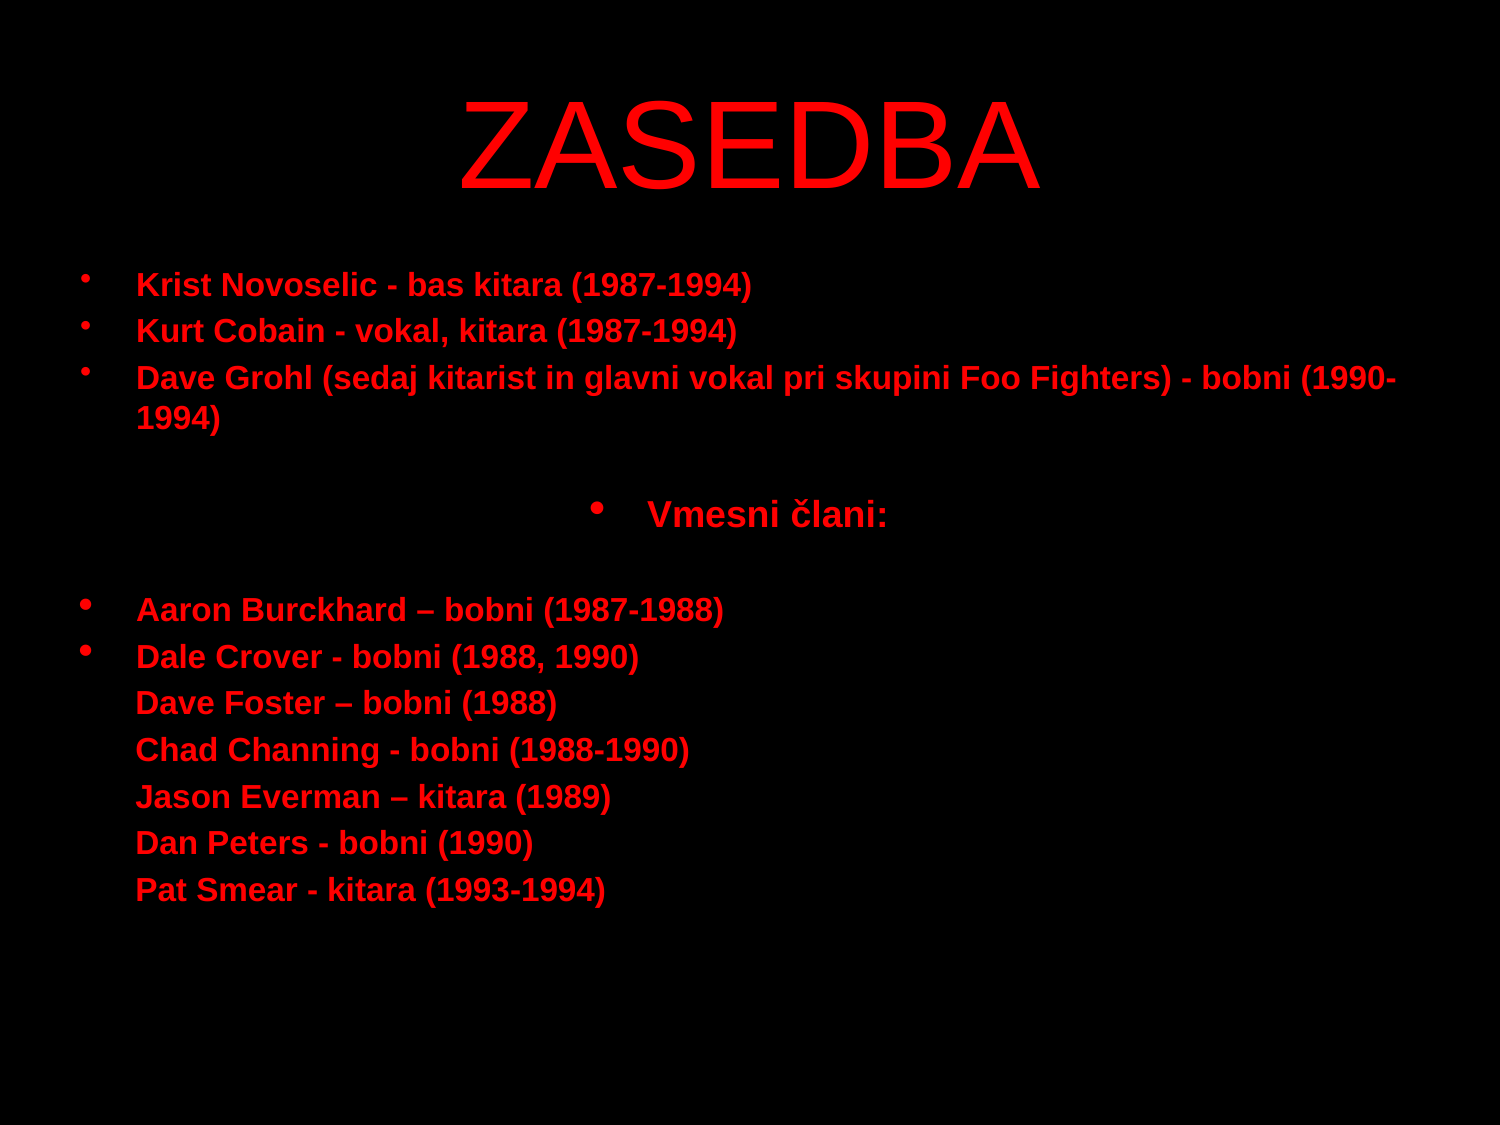

# ZASEDBA
Krist Novoselic - bas kitara (1987-1994)
Kurt Cobain - vokal, kitara (1987-1994)
Dave Grohl (sedaj kitarist in glavni vokal pri skupini Foo Fighters) - bobni (1990-1994)
Vmesni člani:
Aaron Burckhard – bobni (1987-1988)
Dale Crover - bobni (1988, 1990)
 Dave Foster – bobni (1988)
 Chad Channing - bobni (1988-1990)
 Jason Everman – kitara (1989)
 Dan Peters - bobni (1990)
 Pat Smear - kitara (1993-1994)